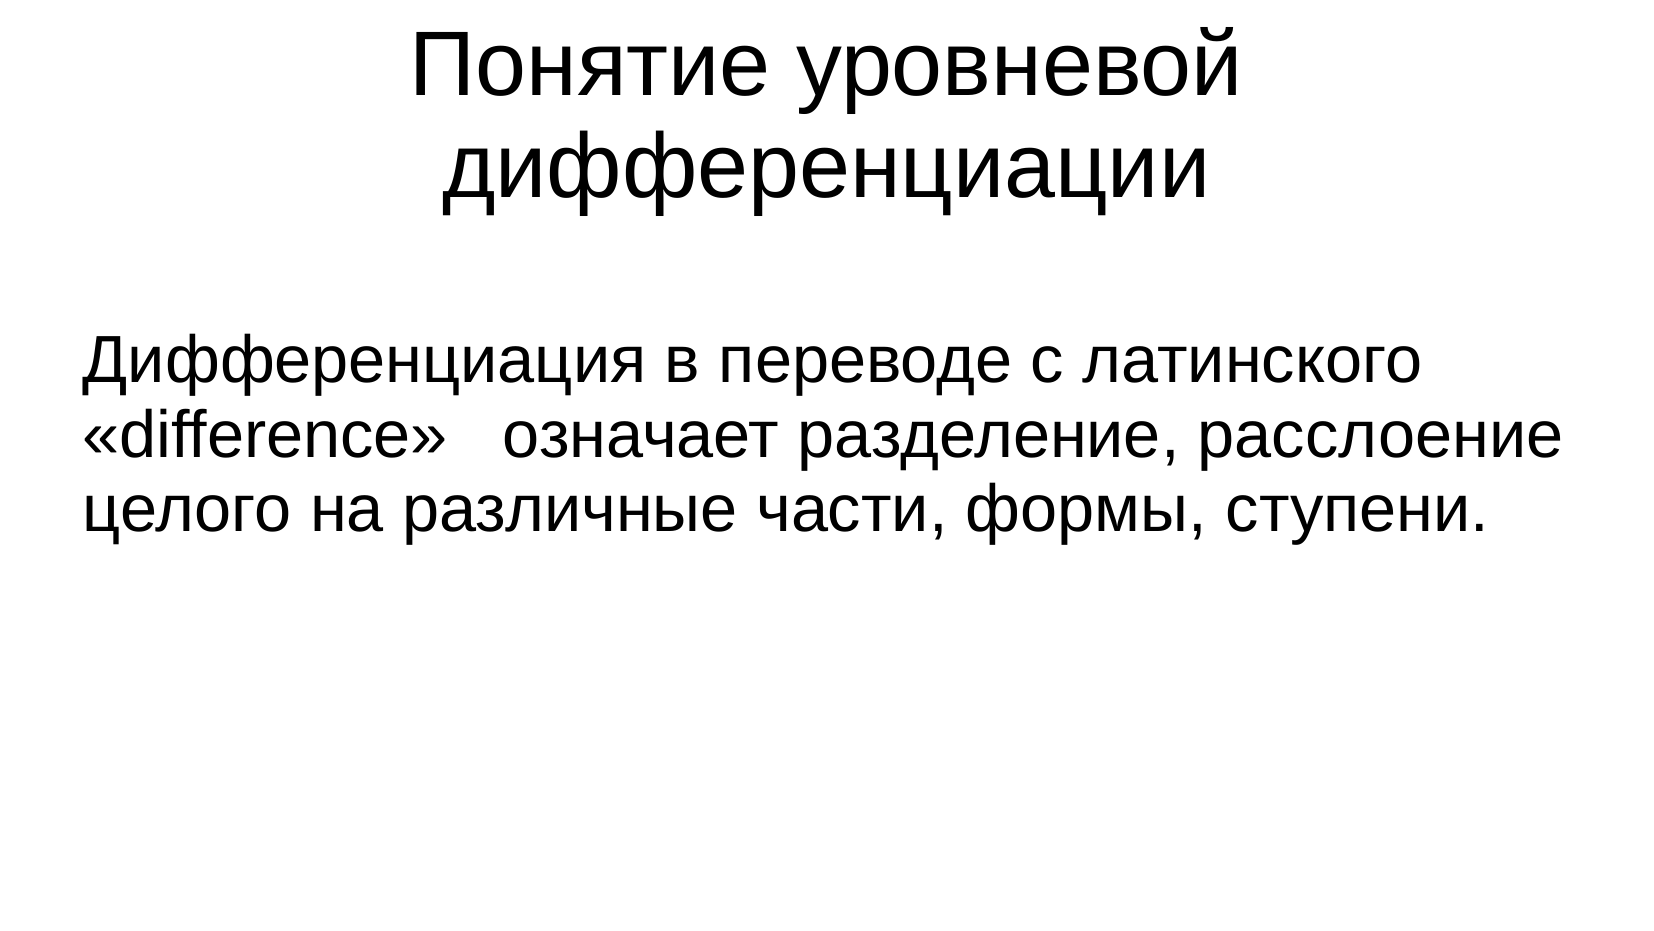

# Понятие уровневой дифференциации
Дифференциация в переводе с латинского «difference» означает разделение, расслоение целого на различные части, формы, ступени.